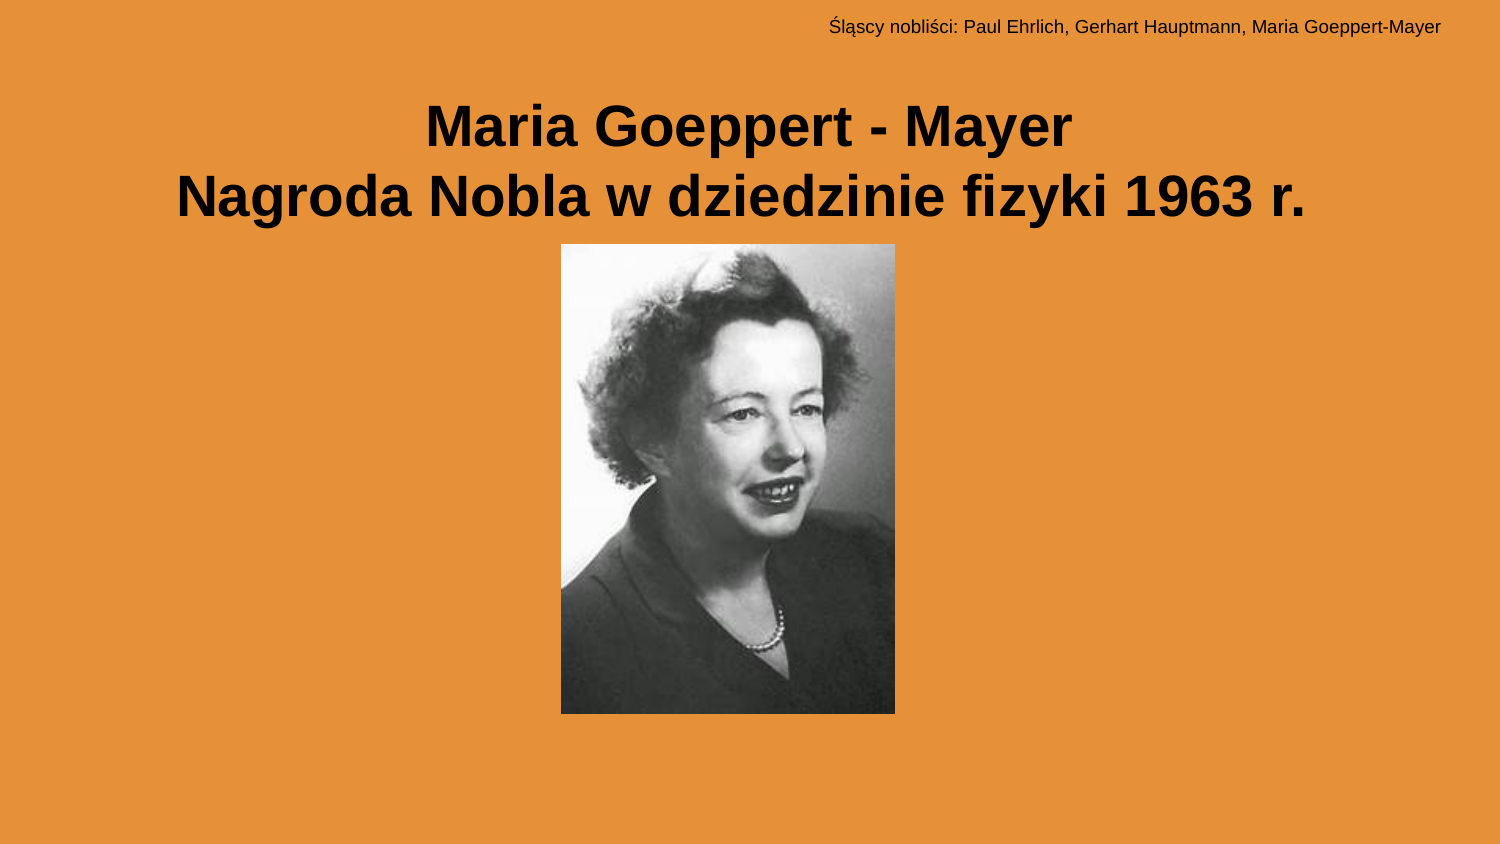

# Maria Goeppert - Mayer Nagroda Nobla w dziedzinie fizyki 1963 r.